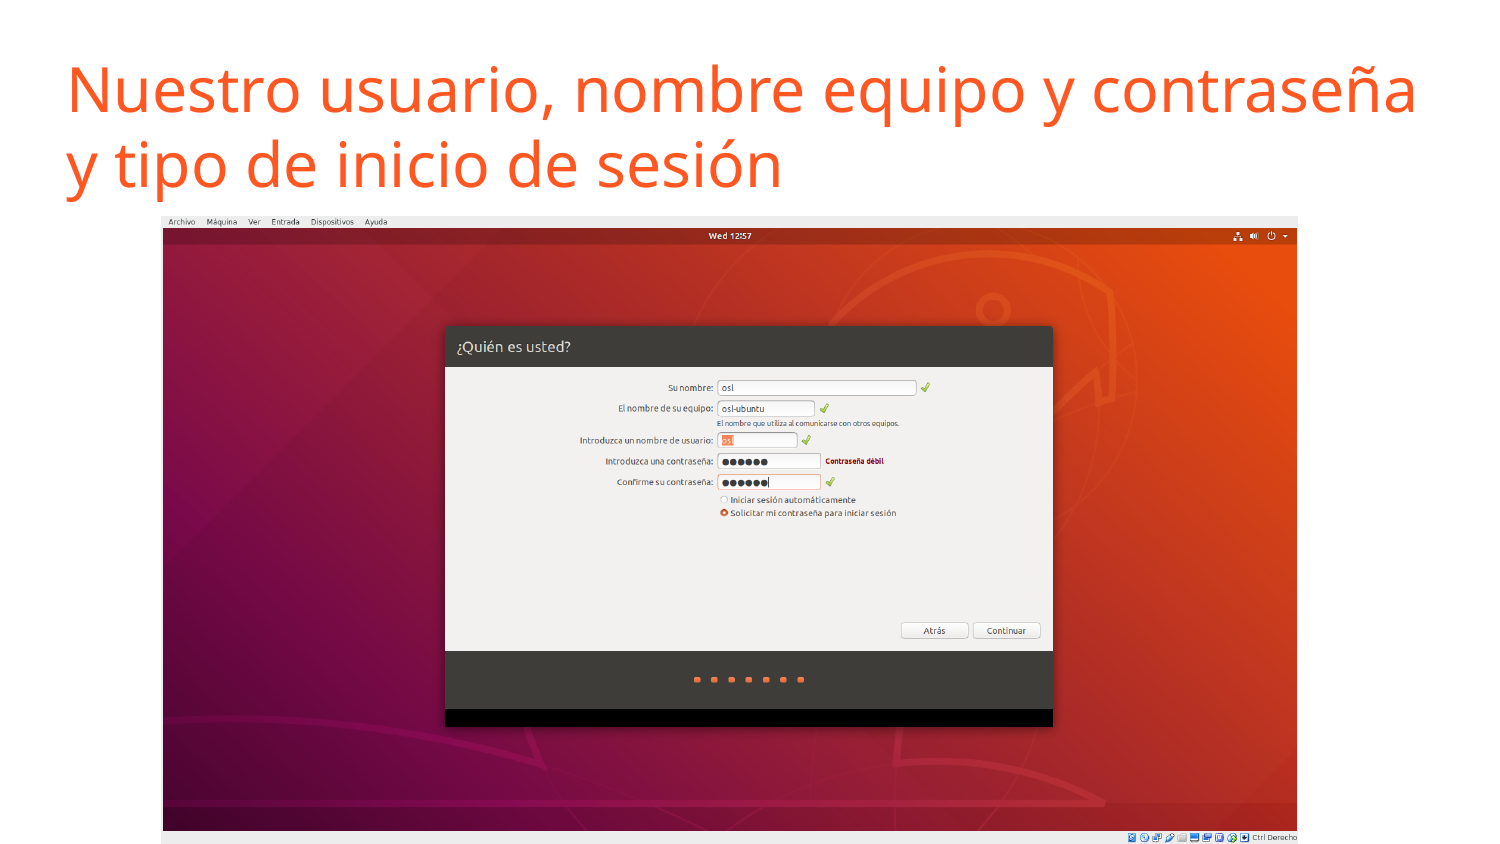

# Nuestro usuario, nombre equipo y contraseña y tipo de inicio de sesión